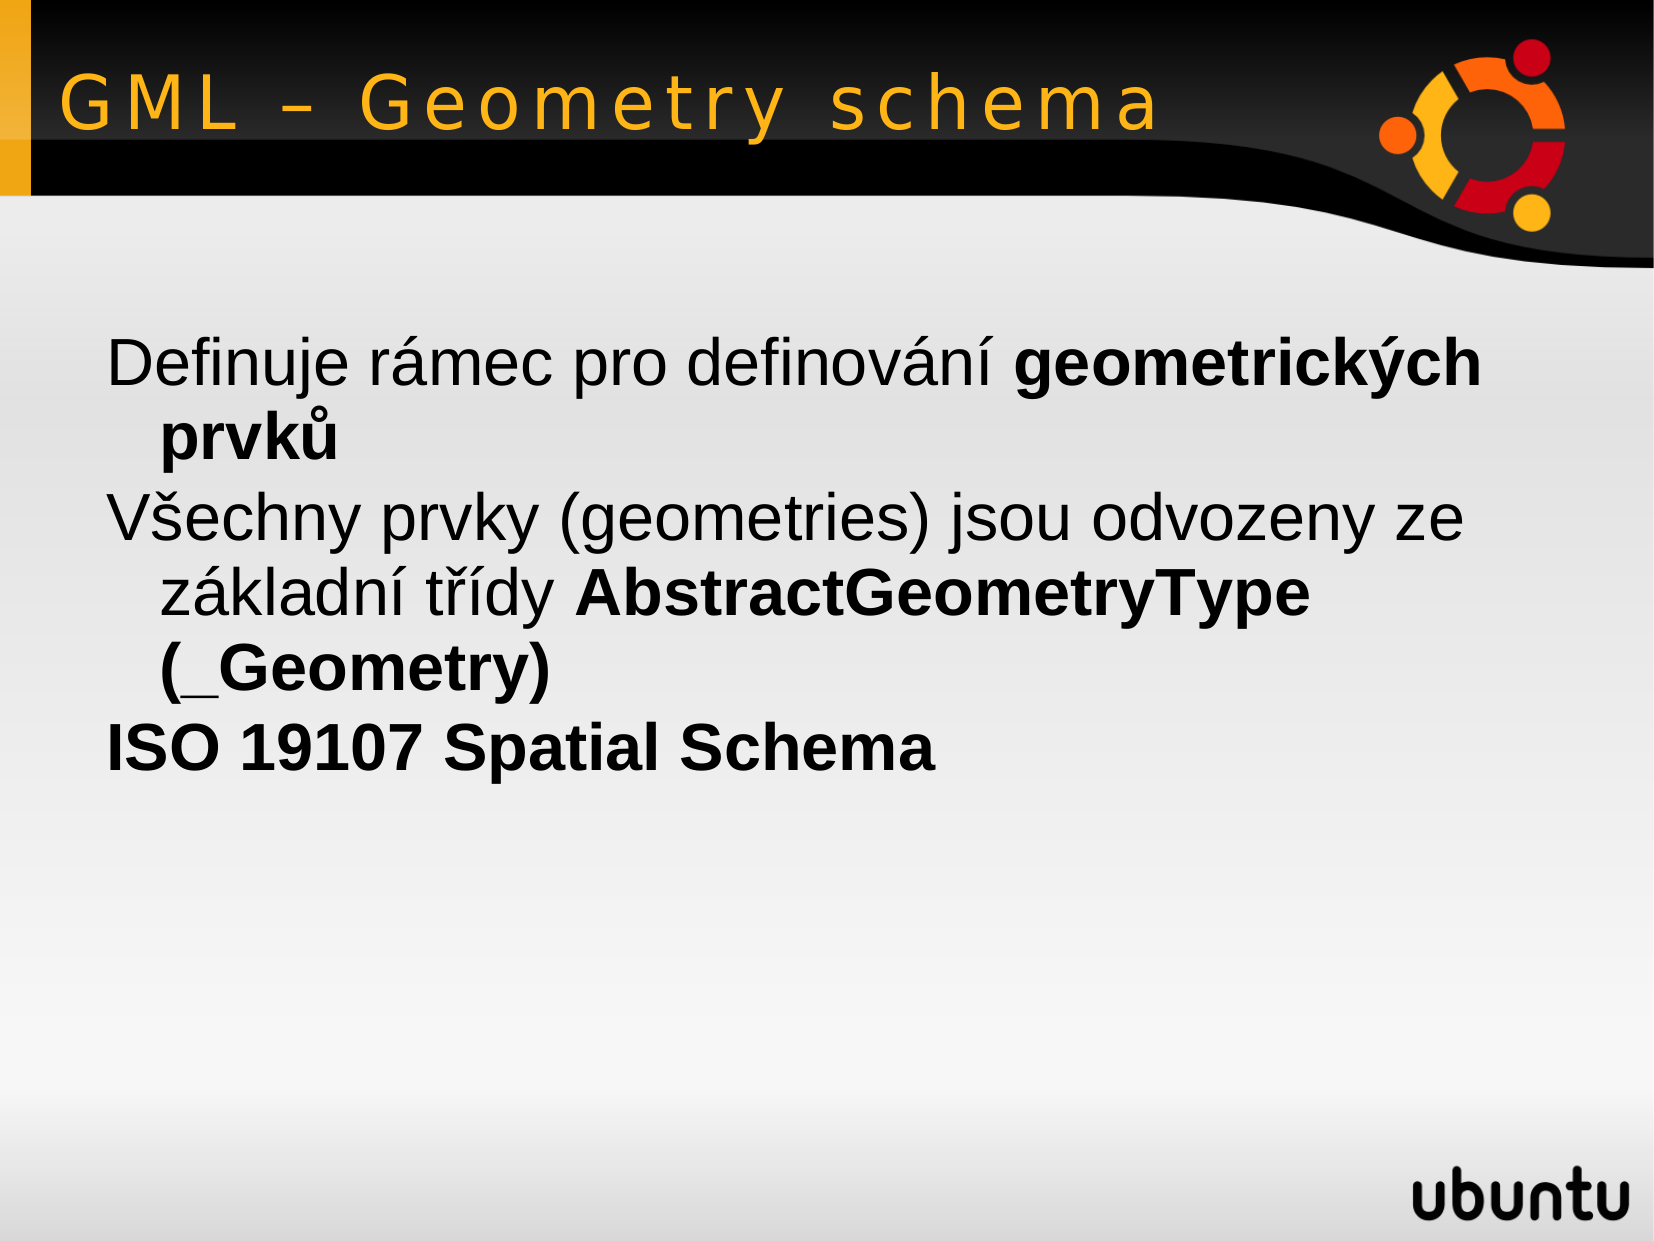

# GML – Geometry schema
Definuje rámec pro definování geometrických prvků
Všechny prvky (geometries) jsou odvozeny ze základní třídy AbstractGeometryType (_Geometry)
ISO 19107 Spatial Schema